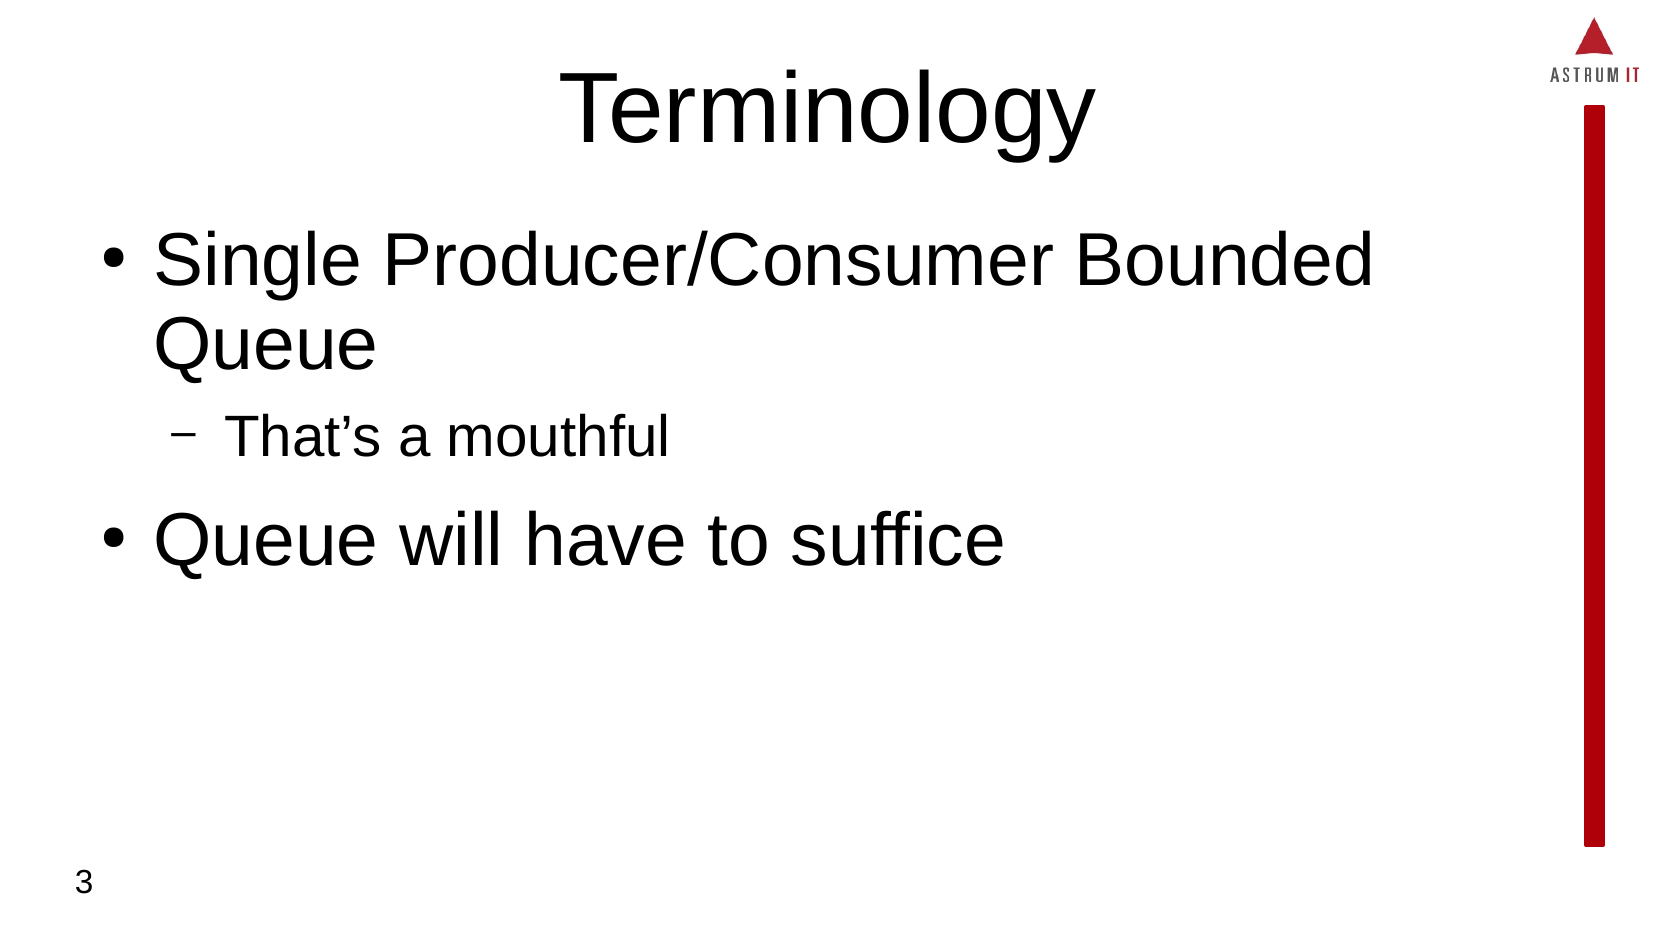

# Terminology
Single Producer/Consumer Bounded Queue
That’s a mouthful
Queue will have to suffice